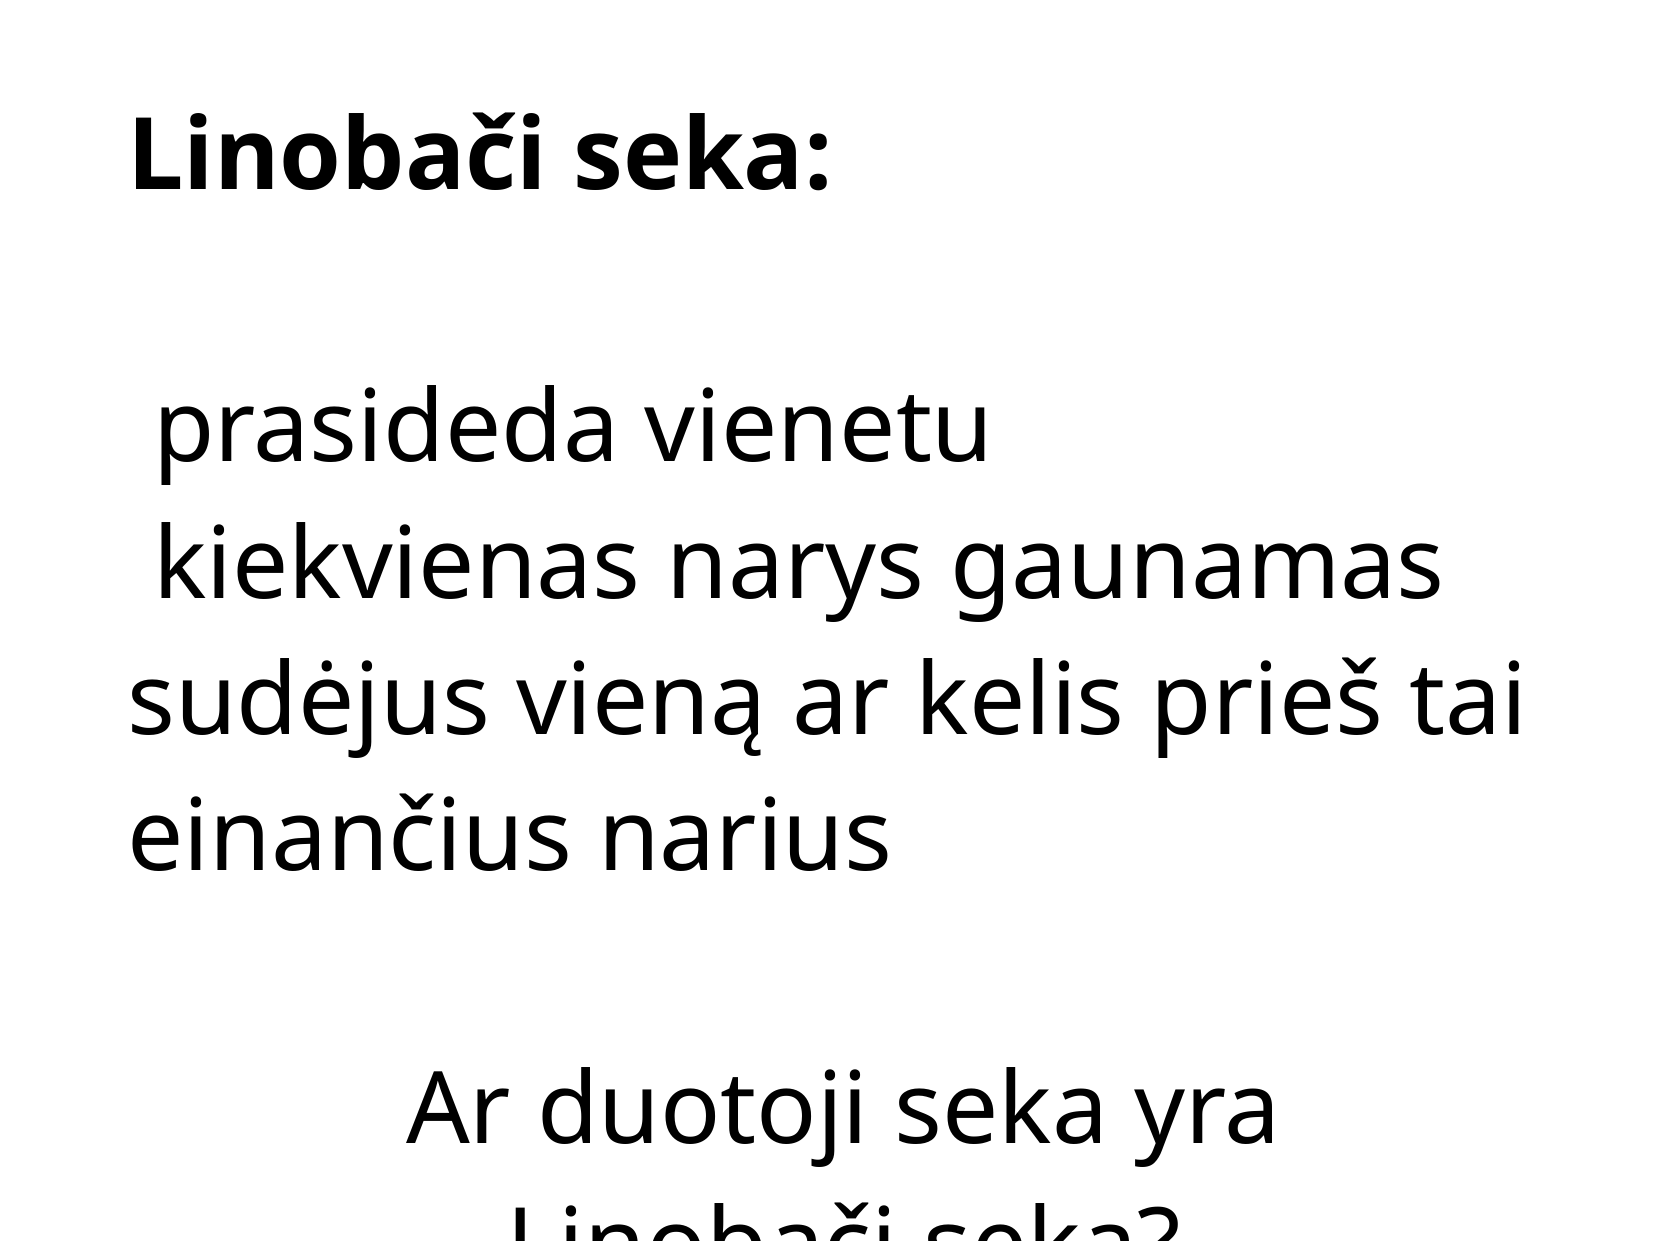

Linobači seka:
 prasideda vienetu
 kiekvienas narys gaunamas sudėjus vieną ar kelis prieš tai einančius narius
Ar duotoji seka yra
Linobači seka?